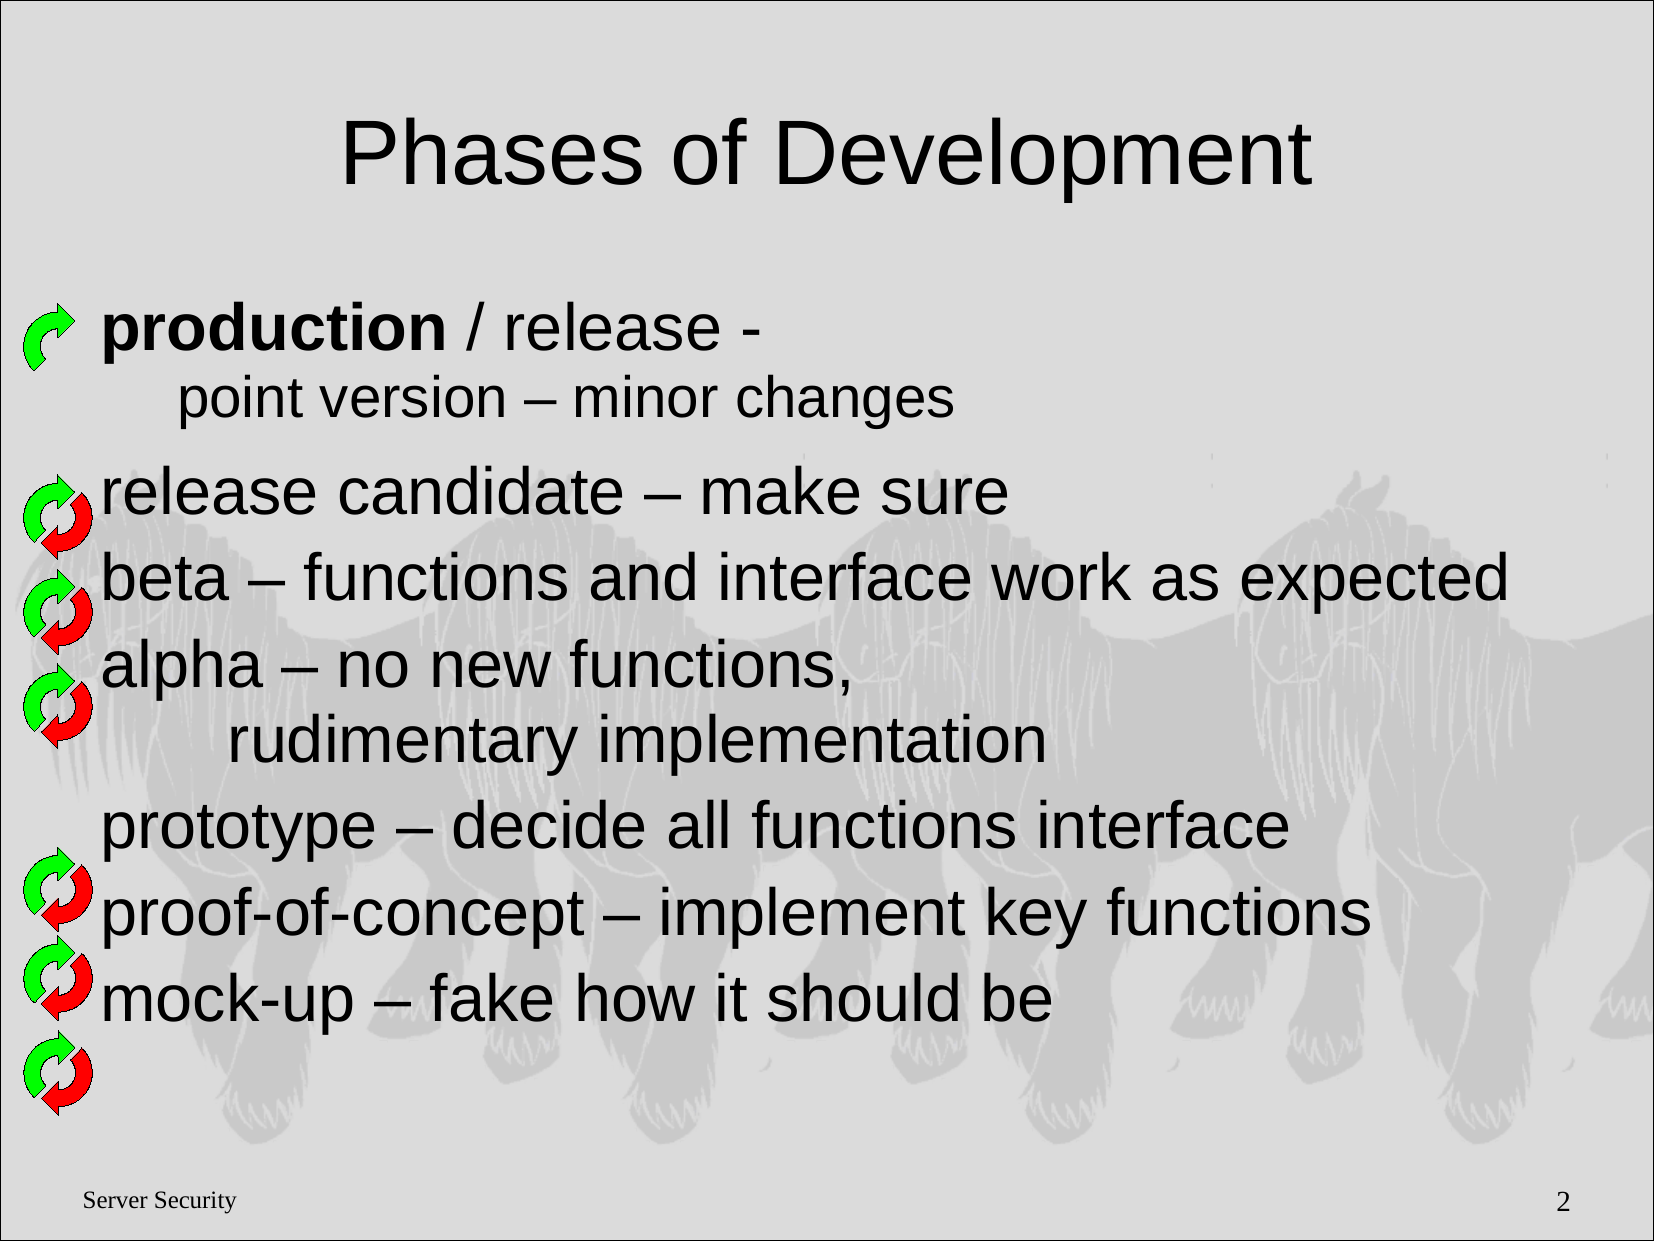

# Phases of Development
production / release -
point version – minor changes
release candidate – make sure
beta – functions and interface work as expected
alpha – no new functions,
	rudimentary implementation
prototype – decide all functions interface
proof-of-concept – implement key functions
mock-up – fake how it should be